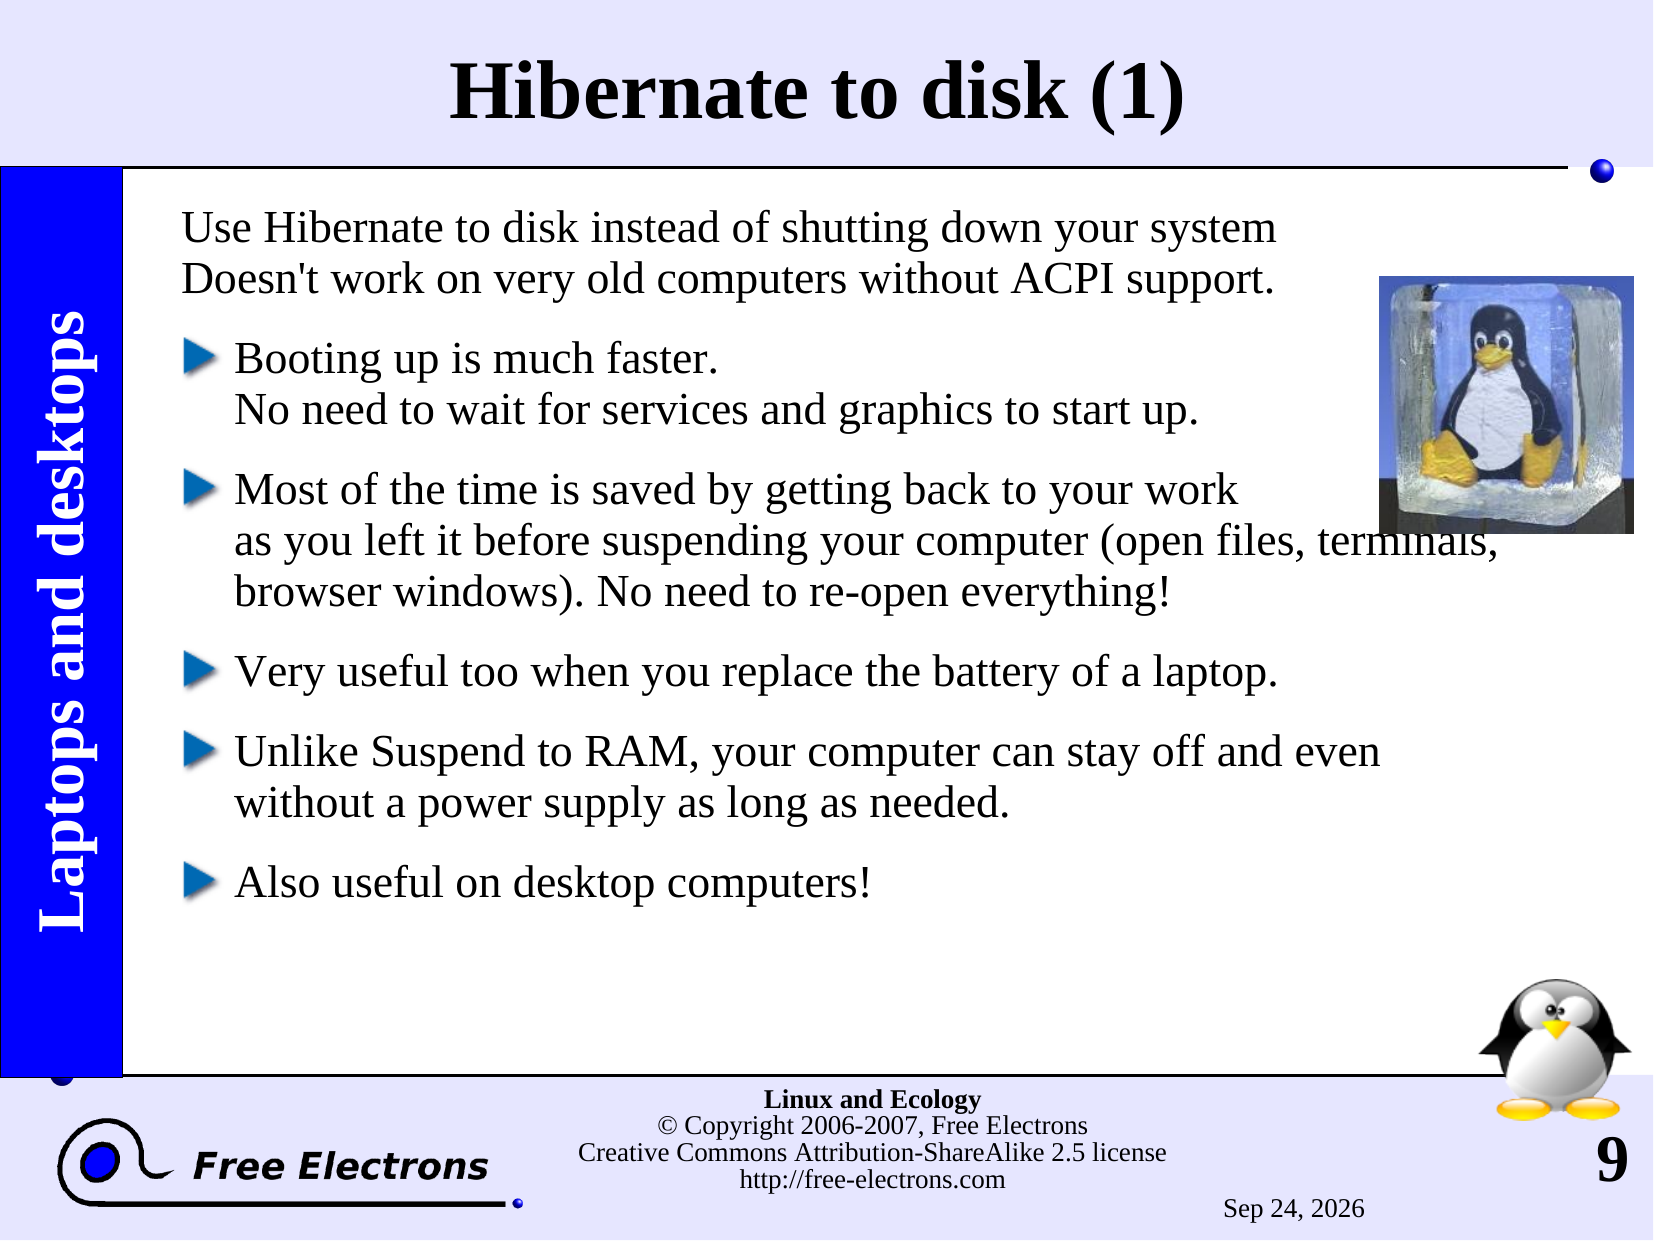

# Hibernate to disk (1)
Use Hibernate to disk instead of shutting down your system
Doesn't work on very old computers without ACPI support.
Booting up is much faster.
No need to wait for services and graphics to start up.
Most of the time is saved by getting back to your work
as you left it before suspending your computer (open files, terminals, browser windows). No need to re-open everything!
Very useful too when you replace the battery of a laptop.
Unlike Suspend to RAM, your computer can stay off and even without a power supply as long as needed.
Also useful on desktop computers!
Laptops and desktops